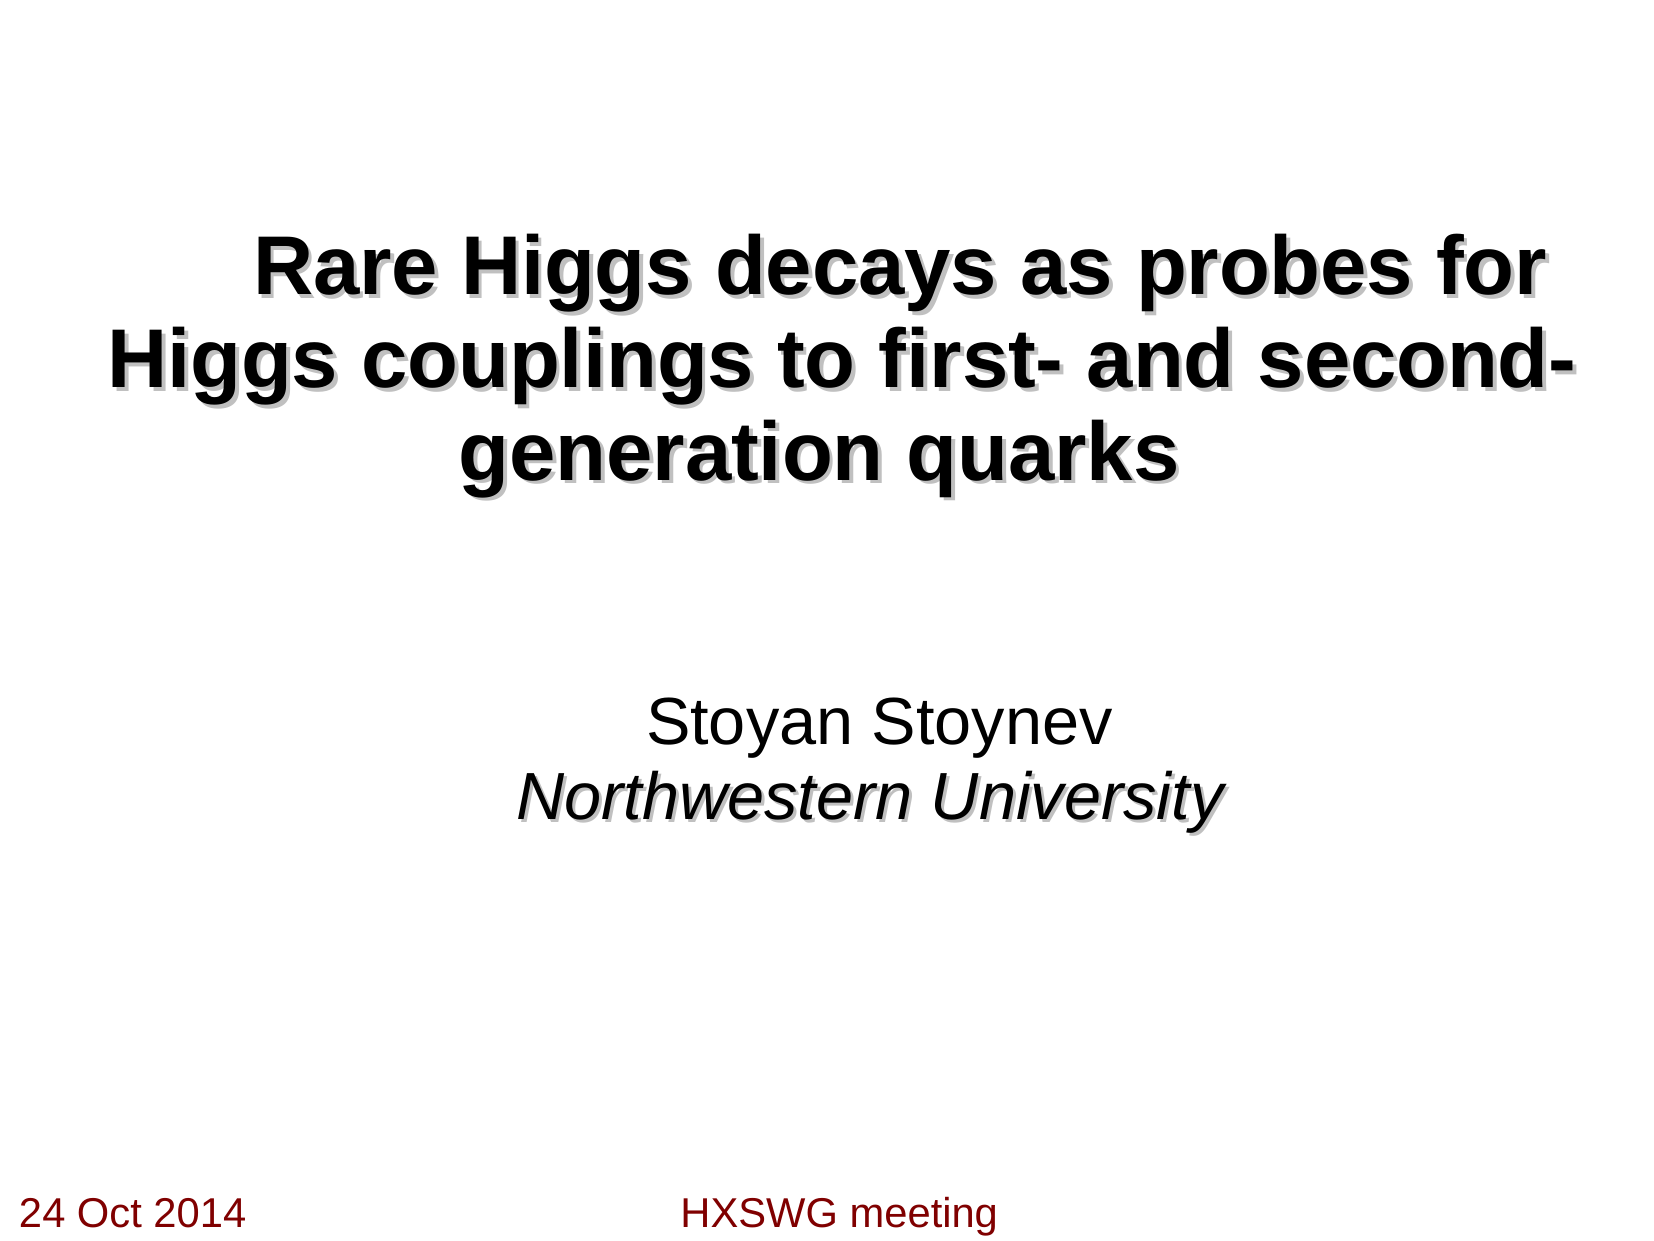

Rare Higgs decays as probes for Higgs couplings to first- and second-generation quarks
 Stoyan Stoynev
 Northwestern University
24 Oct 2014
HXSWG meeting